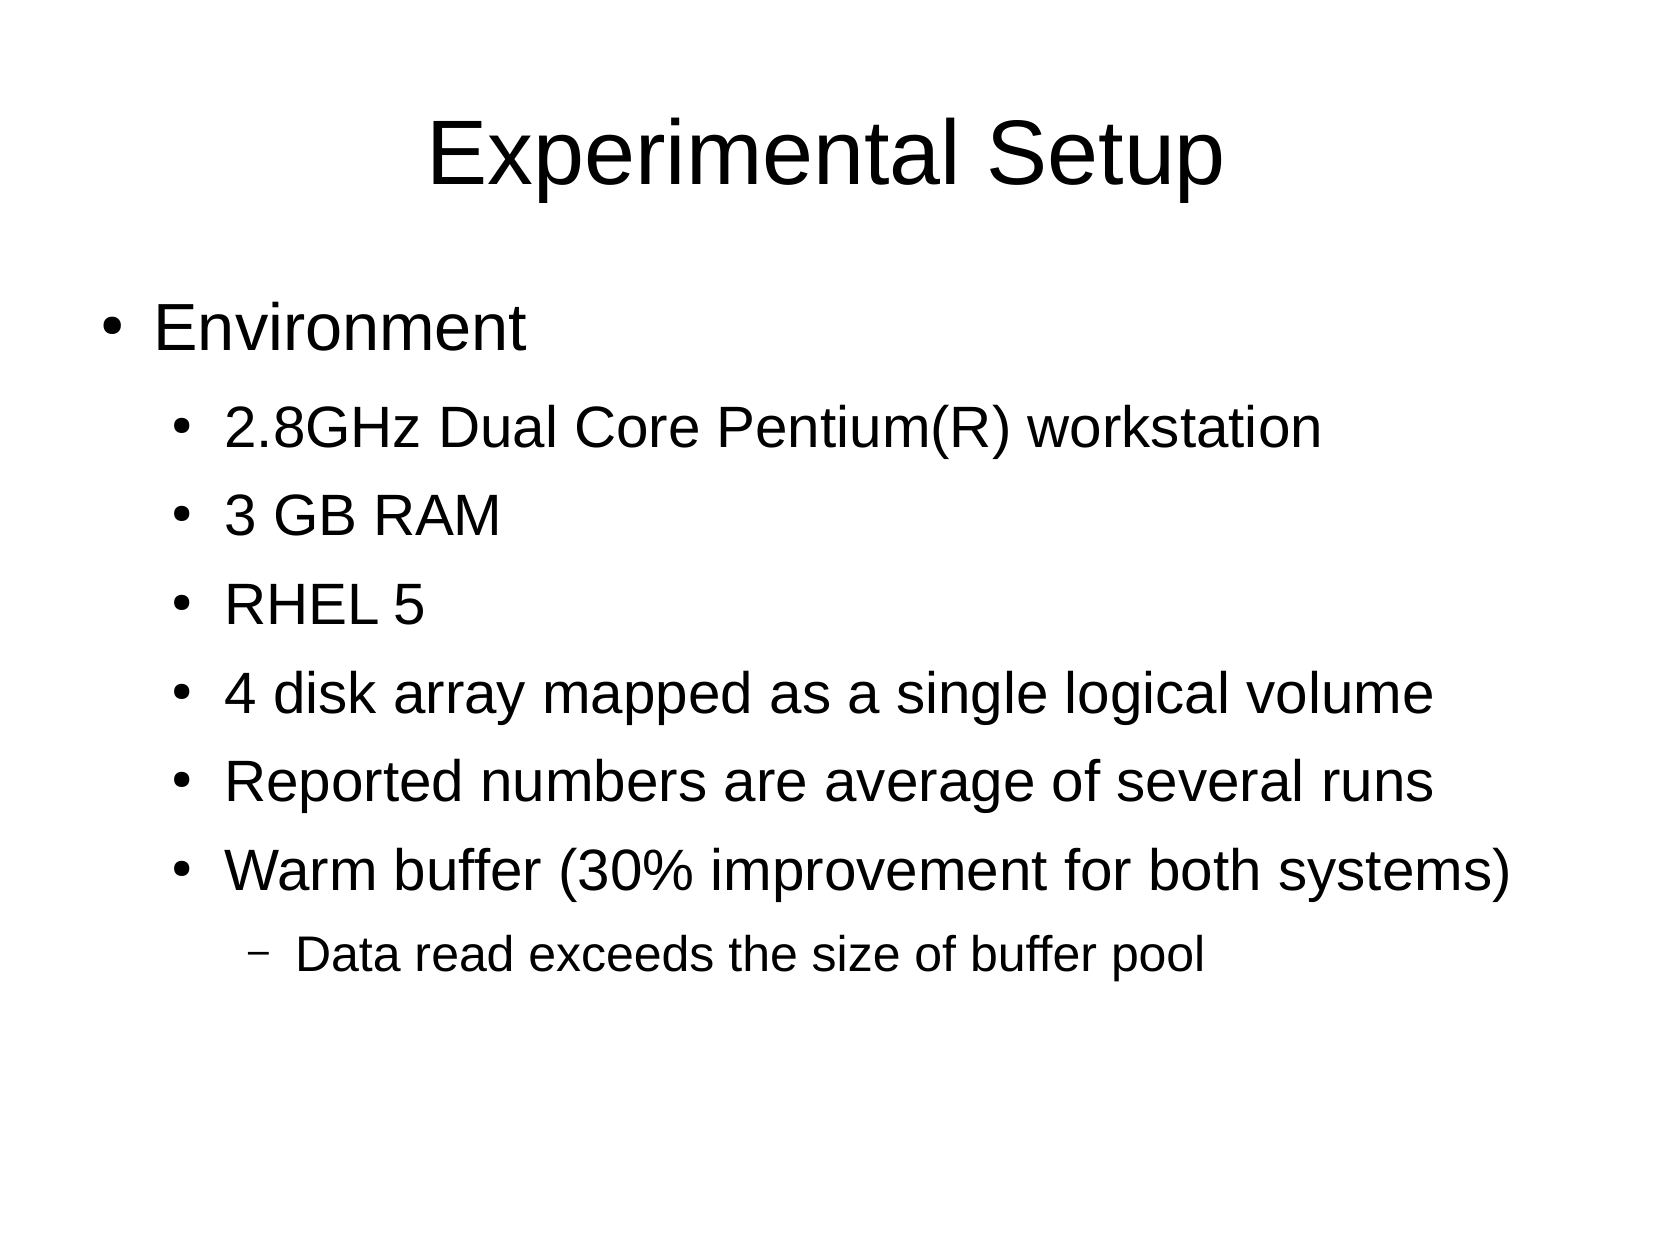

# Experimental Setup
Environment
2.8GHz Dual Core Pentium(R) workstation
3 GB RAM
RHEL 5
4 disk array mapped as a single logical volume
Reported numbers are average of several runs
Warm buffer (30% improvement for both systems)
Data read exceeds the size of buffer pool